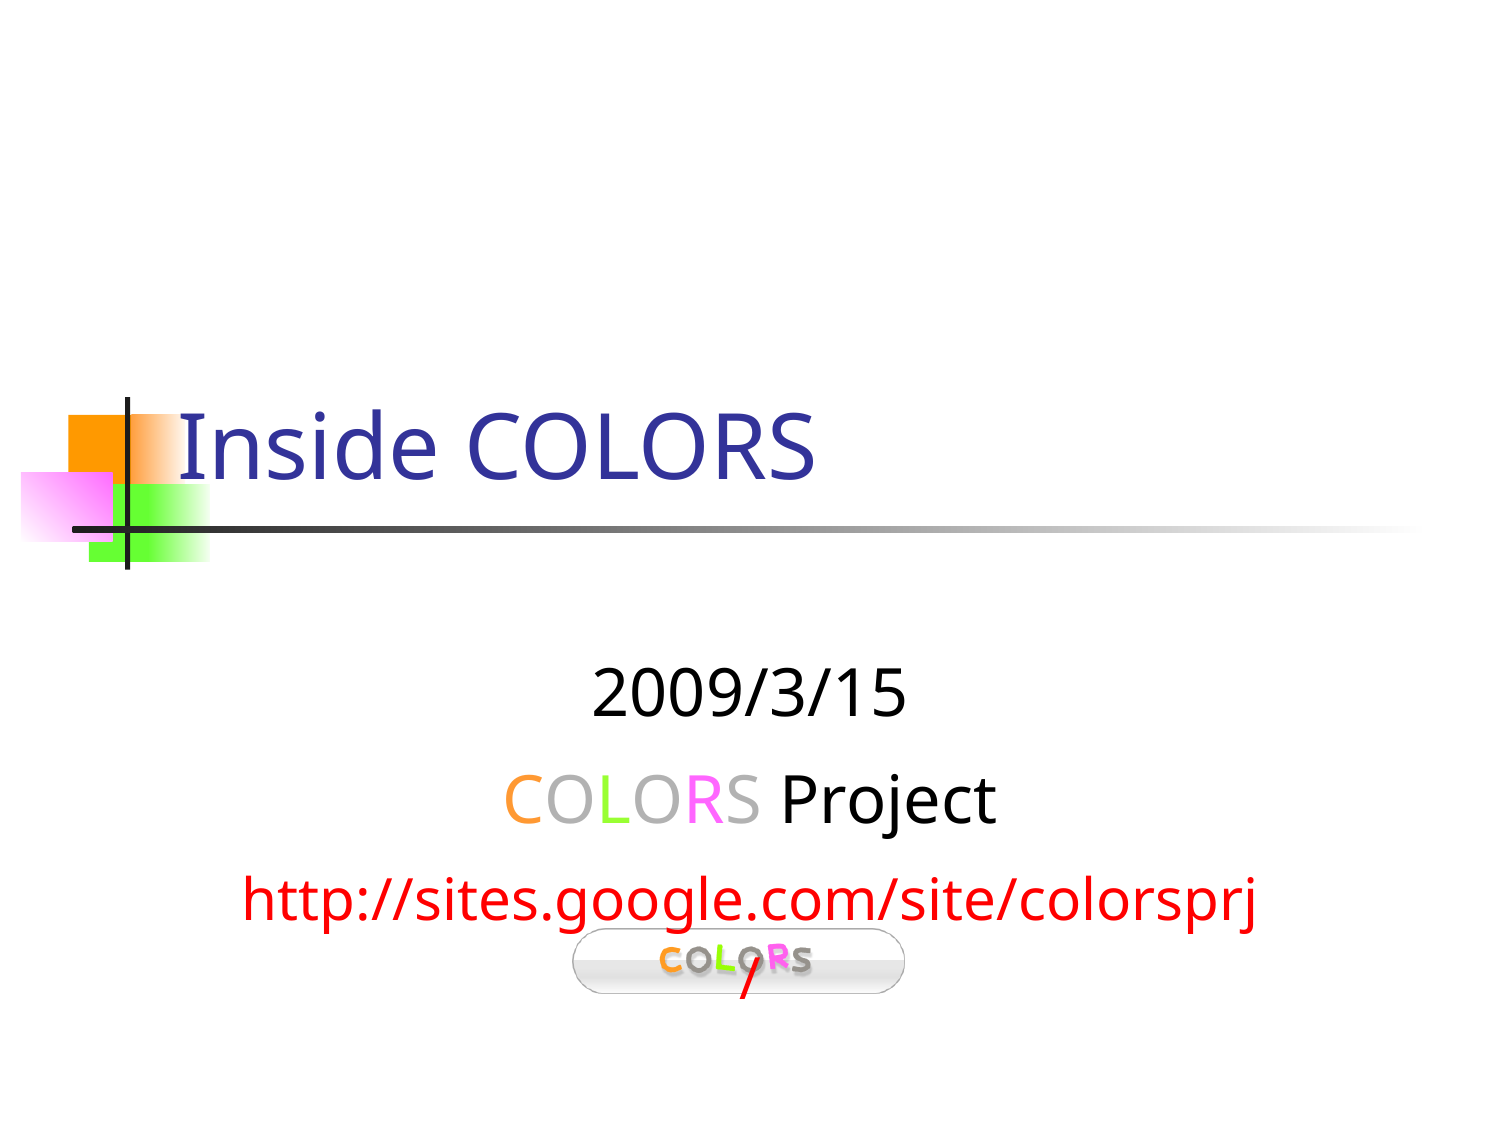

# Inside COLORS
2009/3/15
COLORS Project
http://sites.google.com/site/colorsprj/